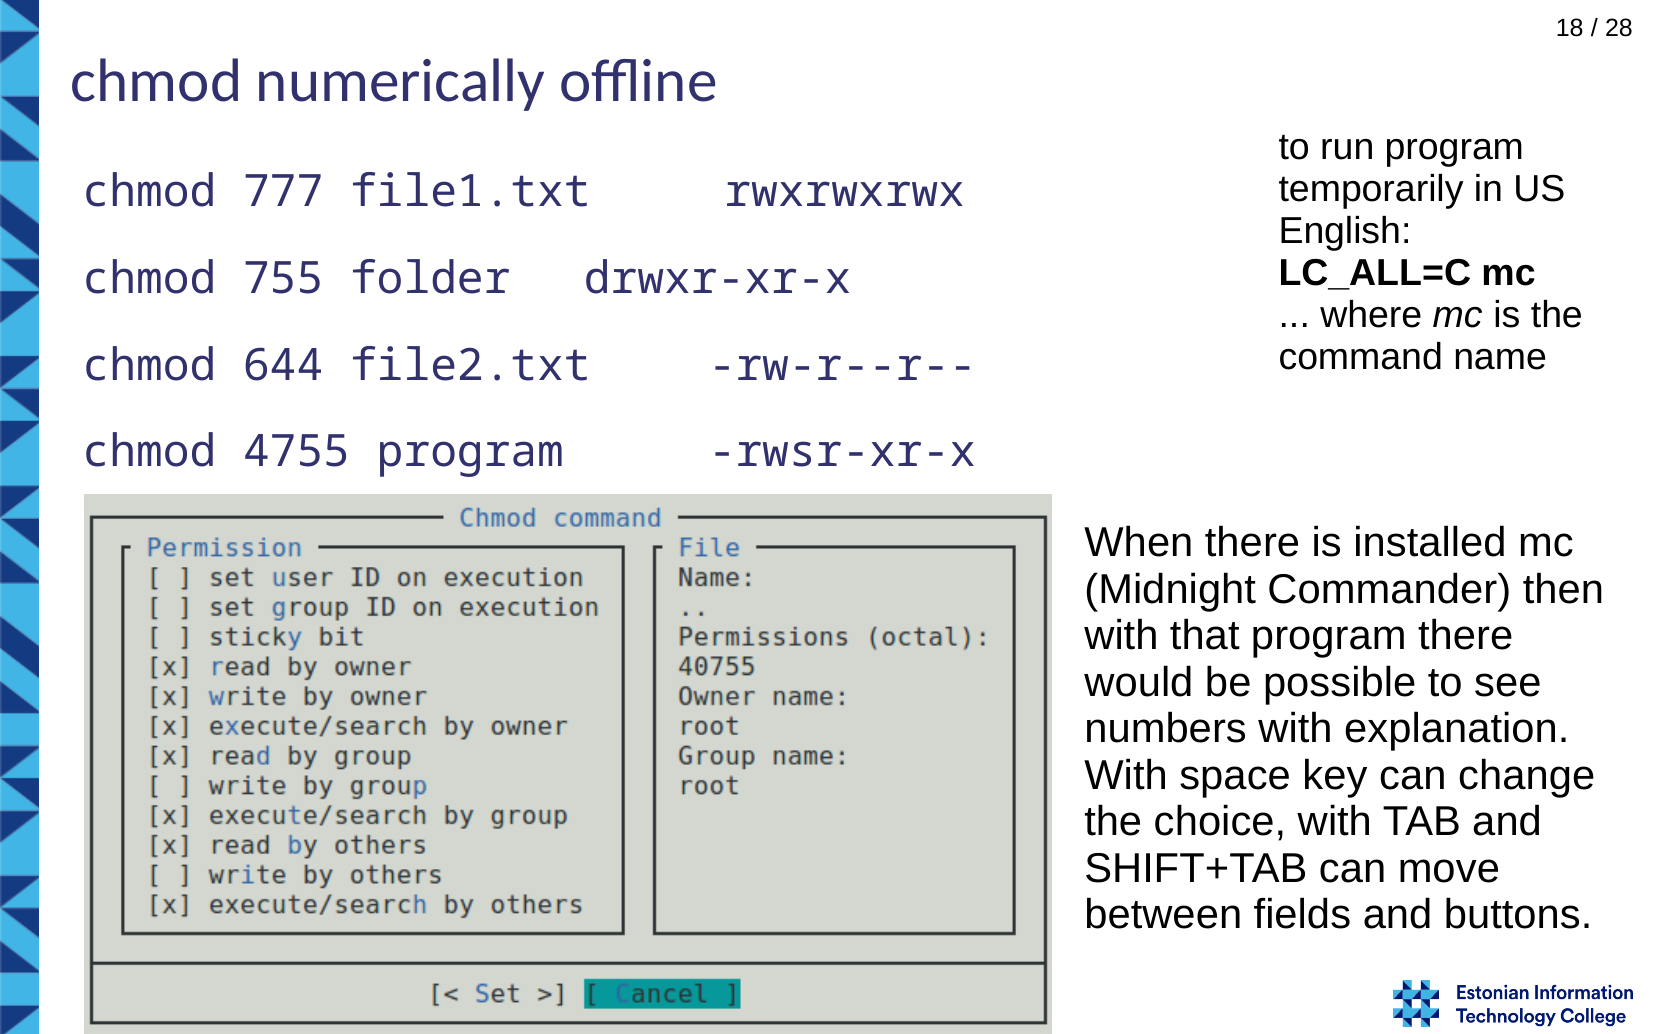

# chmod numerically offline
to run program temporarily in US English:
LC_ALL=C mc
... where mc is the command name
chmod 777 file1.txt rwxrwxrwx
chmod 755 folder	 		drwxr-xr-x
chmod 644 file2.txt	 -rw-r--r--
chmod 4755 program 	 -rwsr-xr-x
When there is installed mc (Midnight Commander) then with that program there would be possible to see numbers with explanation. With space key can change the choice, with TAB and SHIFT+TAB can move between fields and buttons.